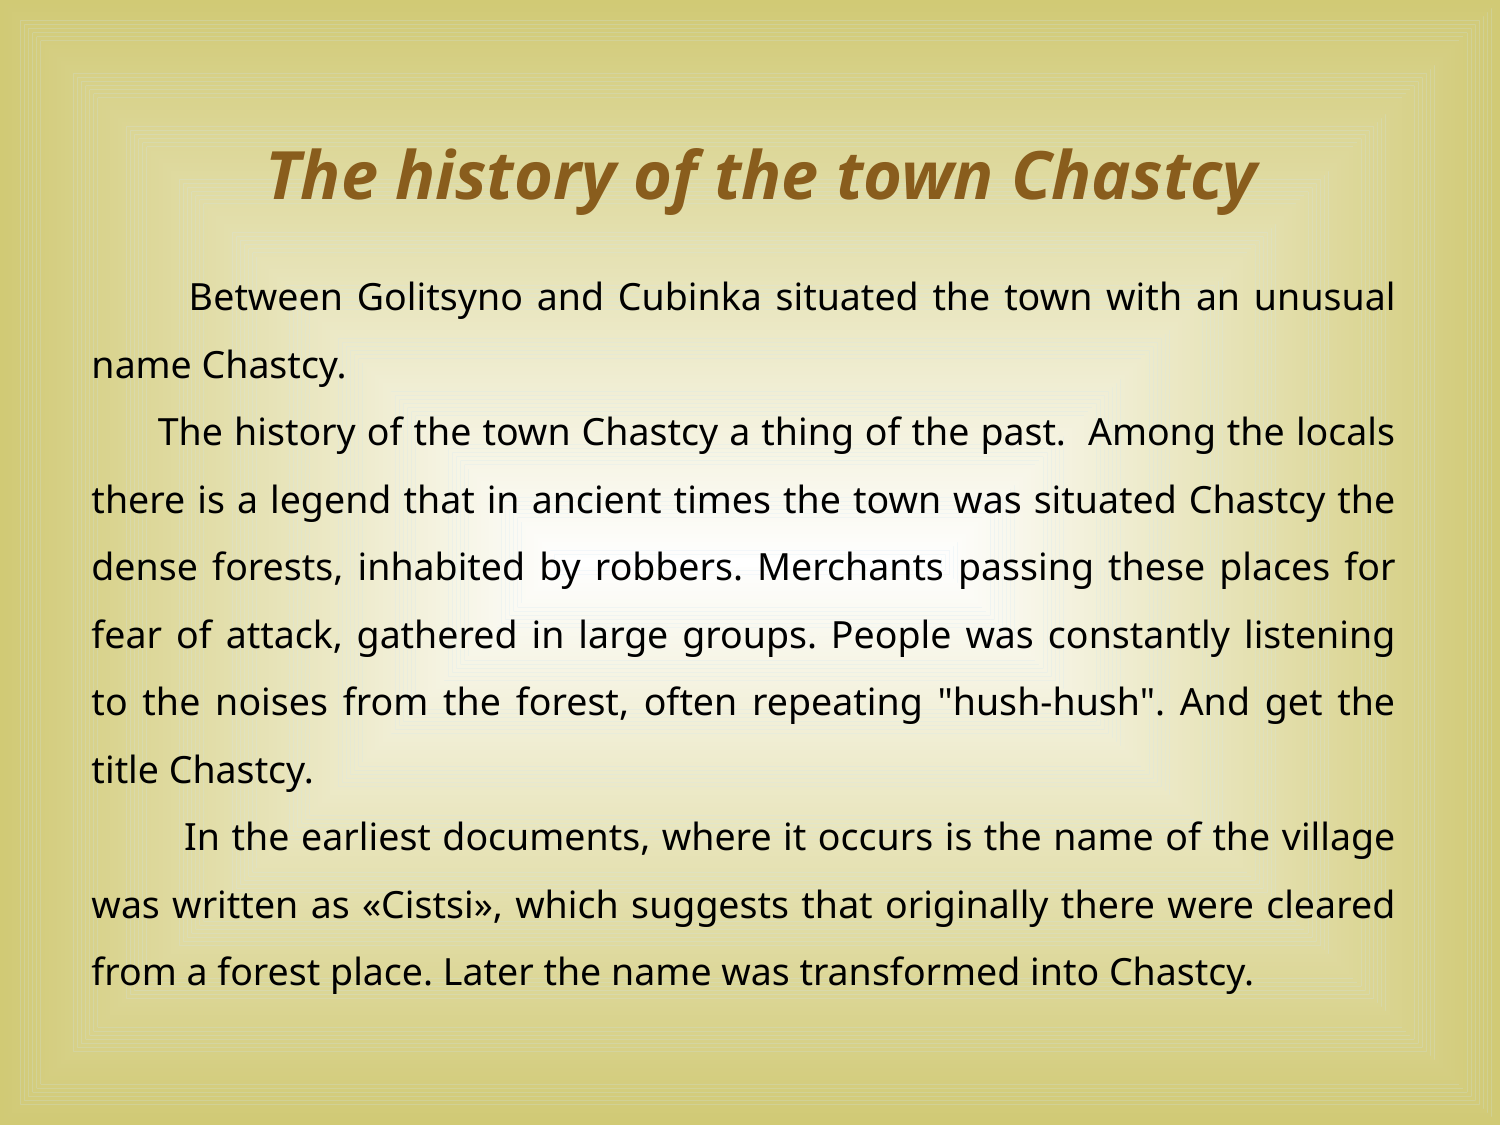

# The history of the town Chastcy
 Between Golitsyno and Cubinka situated the town with an unusual name Chastcy.
 The history of the town Chastcy a thing of the past. Among the locals there is a legend that in ancient times the town was situated Chastcy the dense forests, inhabited by robbers. Merchants passing these places for fear of attack, gathered in large groups. People was constantly listening to the noises from the forest, often repeating "hush-hush". And get the title Chastcy.
 In the earliest documents, where it occurs is the name of the village was written as «Cistsi», which suggests that originally there were cleared from a forest place. Later the name was transformed into Chastcy.